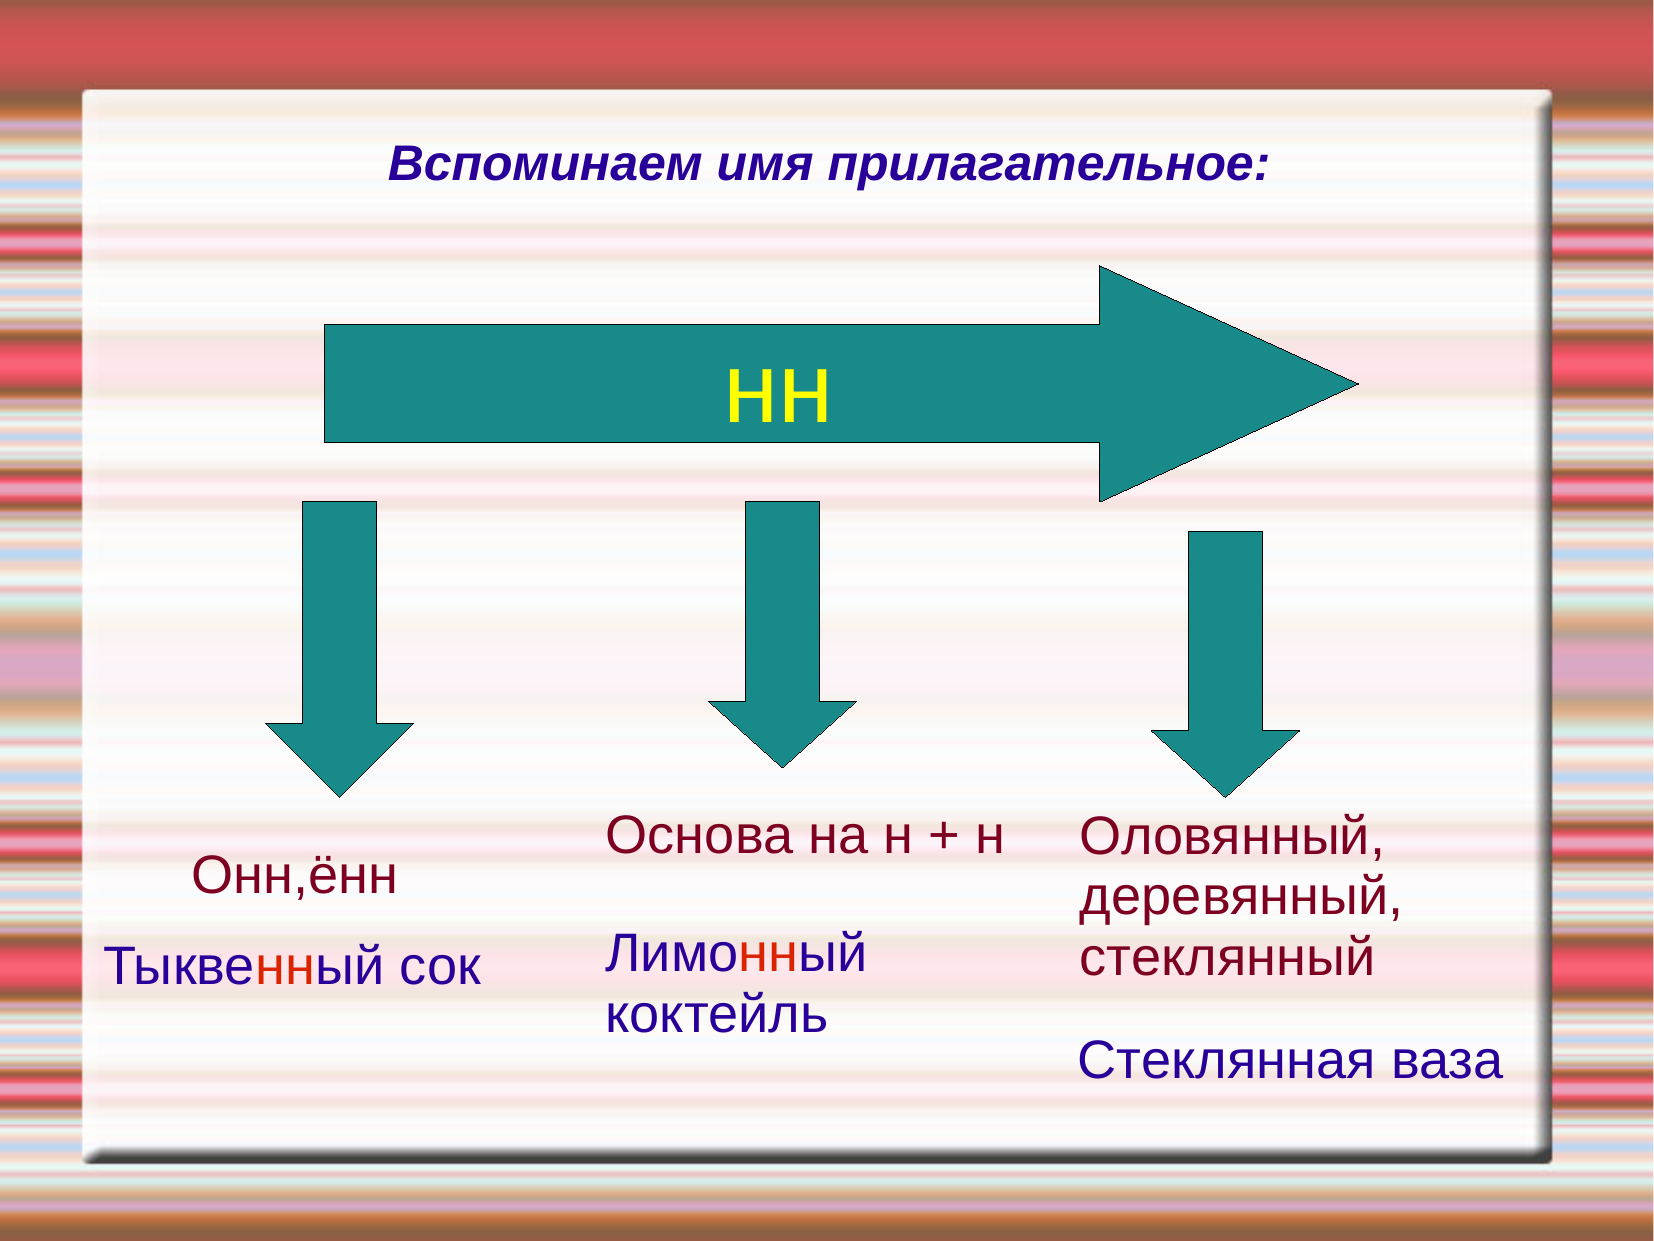

# Вспоминаем имя прилагательное:
нн
Основа на н + н
Оловянный,
деревянный,
стеклянный
Онн,ённ
Лимонный коктейль
Тыквенный сок
Стеклянная ваза